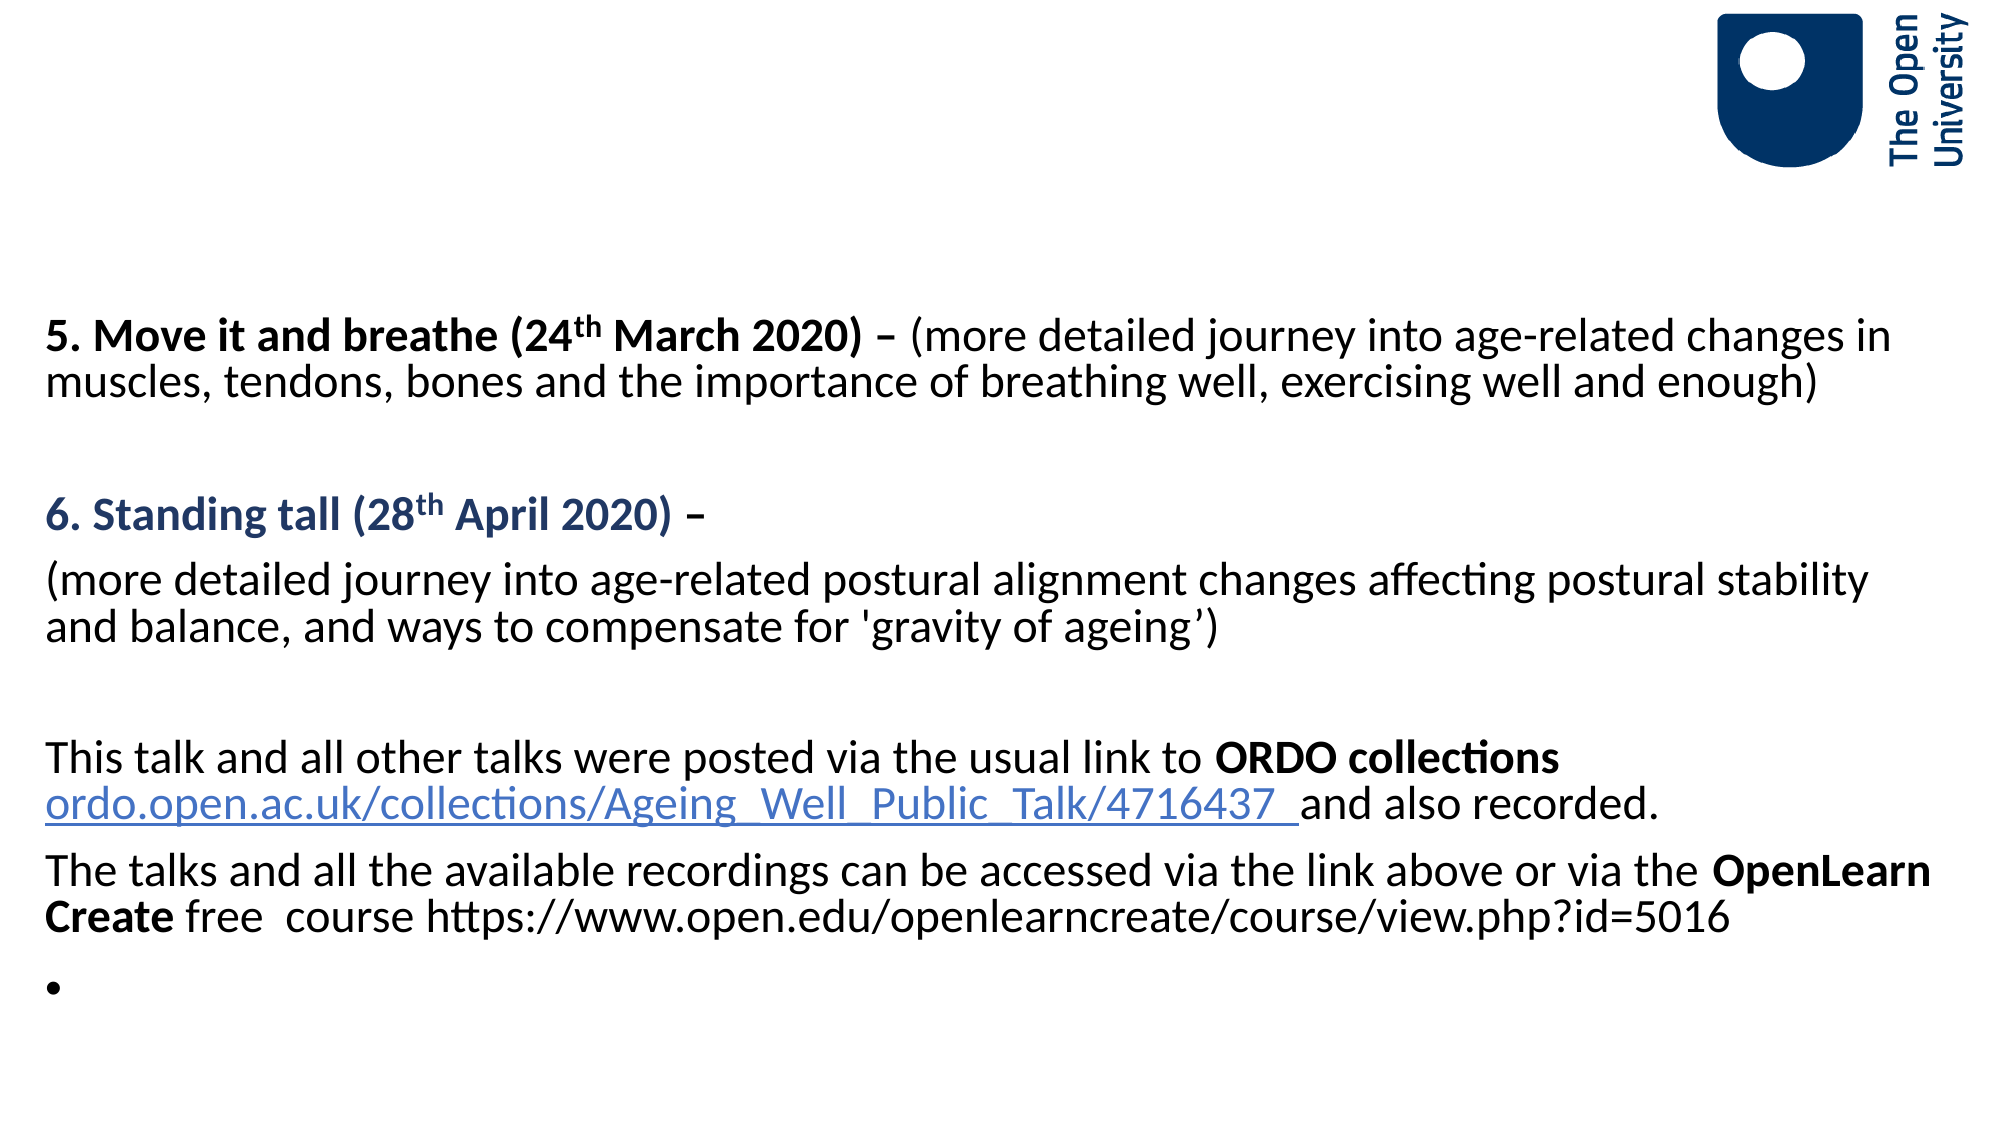

# 5. Move it and breathe (24th March 2020) – (more detailed journey into age-related changes in muscles, tendons, bones and the importance of breathing well, exercising well and enough)
6. Standing tall (28th April 2020) –
(more detailed journey into age-related postural alignment changes affecting postural stability and balance, and ways to compensate for 'gravity of ageing’)
This talk and all other talks were posted via the usual link to ORDO collections ordo.open.ac.uk/collections/Ageing_Well_Public_Talk/4716437 and also recorded.
The talks and all the available recordings can be accessed via the link above or via the OpenLearn Create free course https://www.open.edu/openlearncreate/course/view.php?id=5016